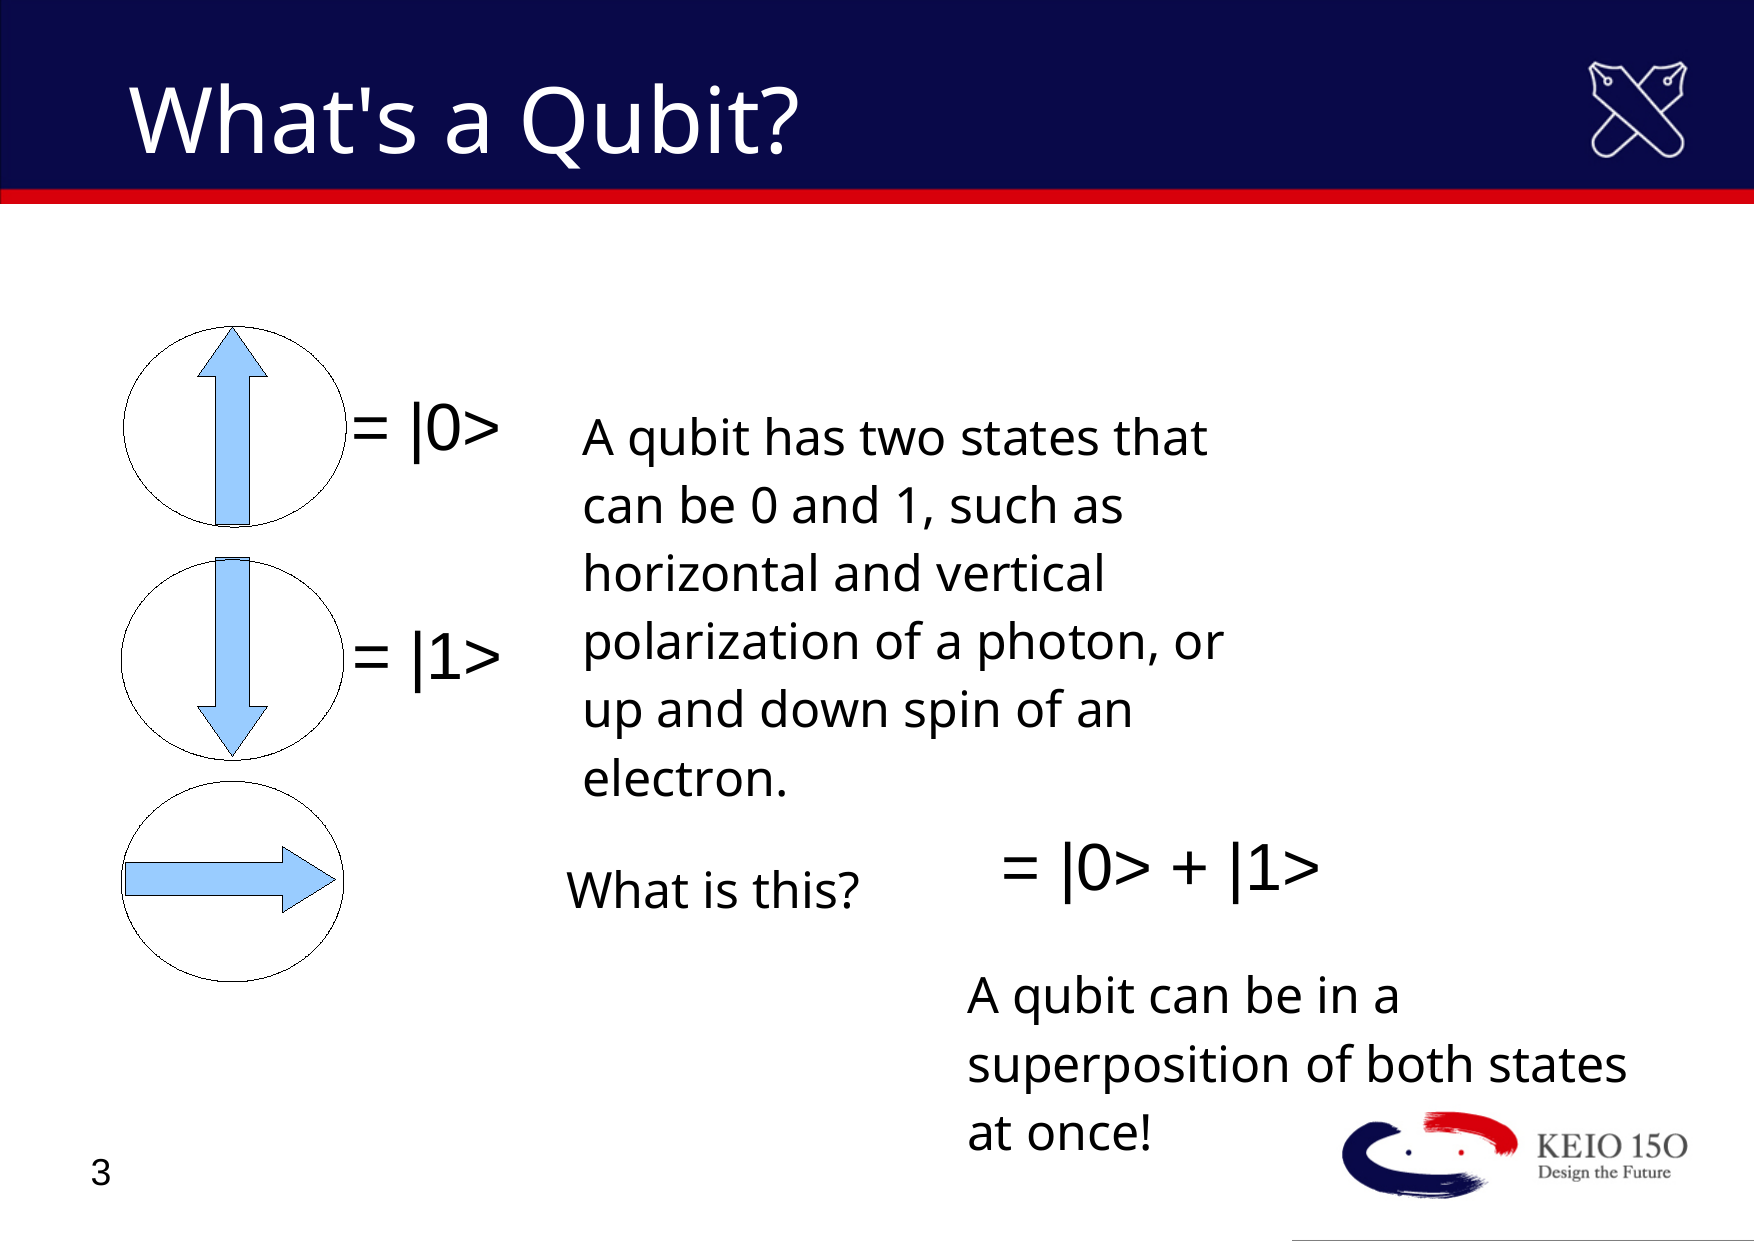

# What's a Qubit?
= |0>
A qubit has two states that can be 0 and 1, such as horizontal and vertical polarization of a photon, or up and down spin of an electron.
= |1>
What is this?
= |0> + |1>
A qubit can be in a superposition of both states at once!
3